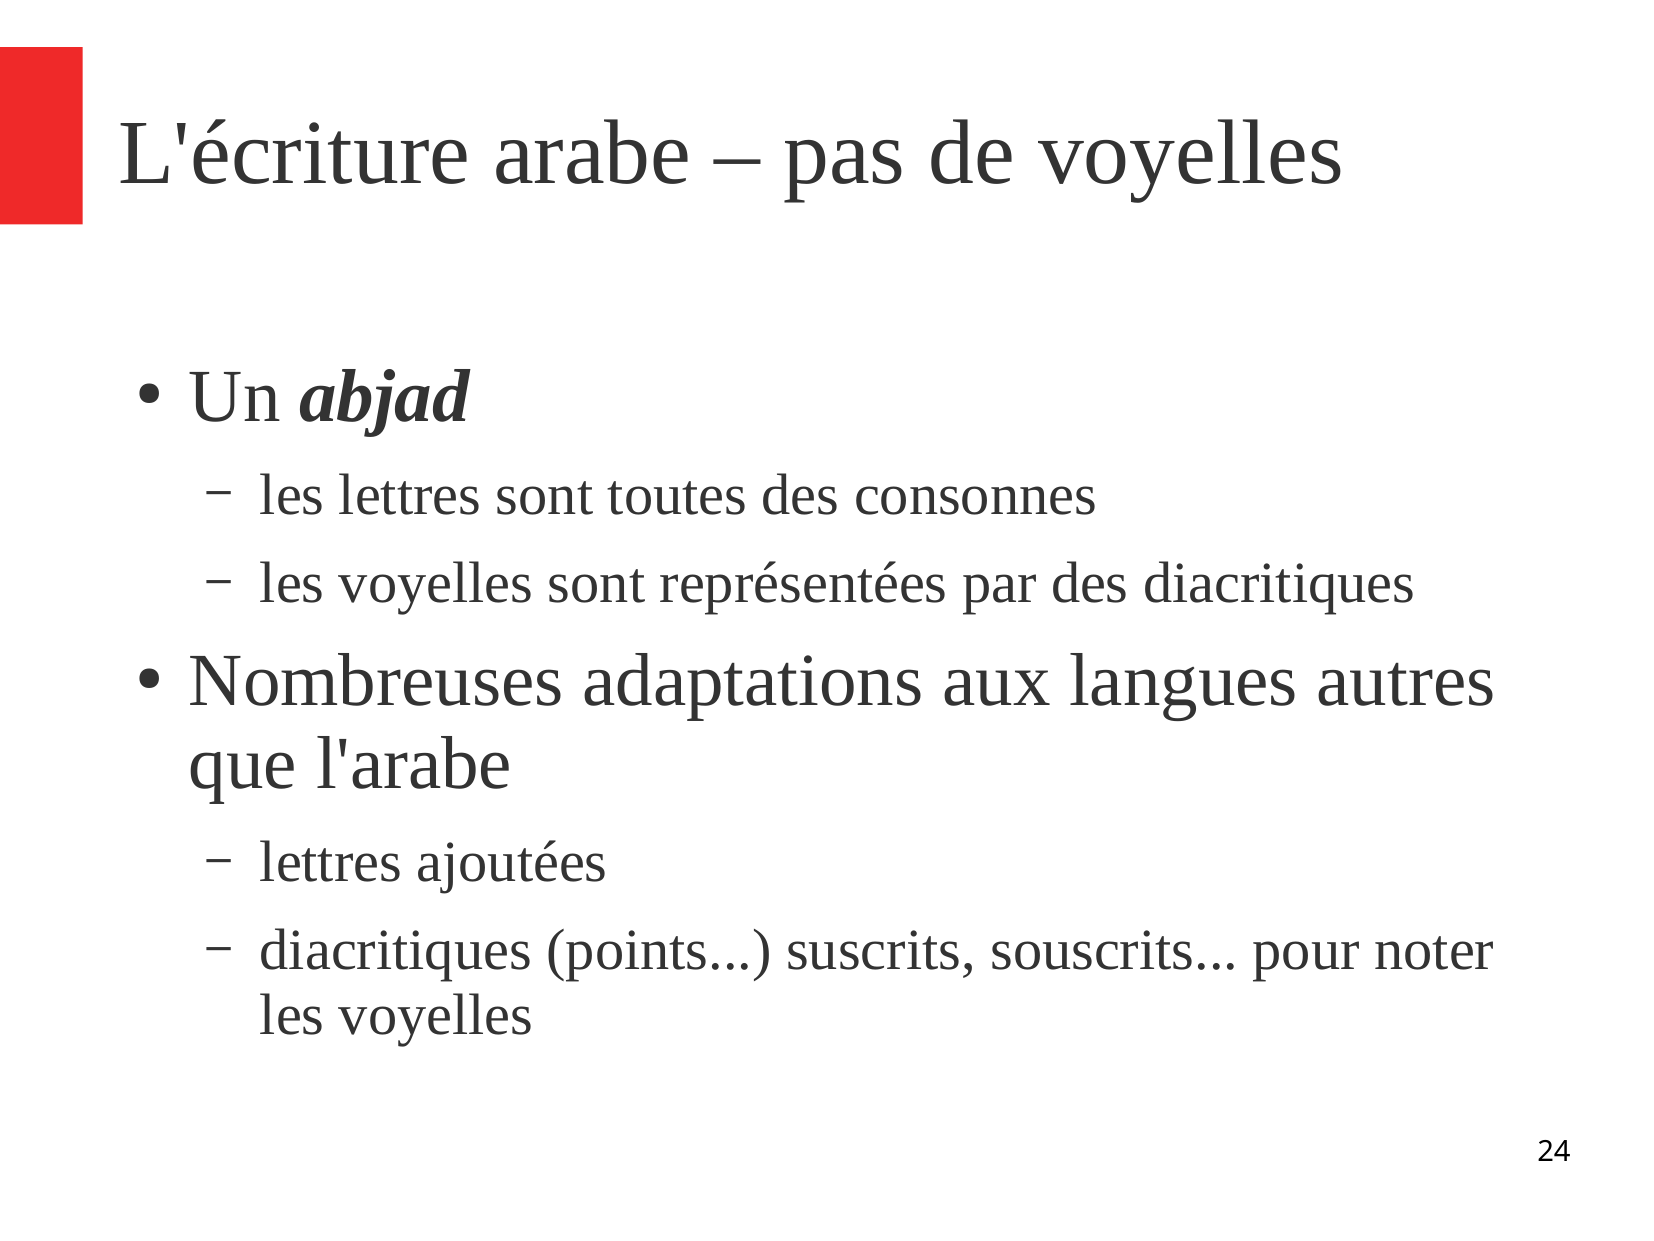

# L'écriture arabe – pas de voyelles
Un abjad
les lettres sont toutes des consonnes
les voyelles sont représentées par des diacritiques
Nombreuses adaptations aux langues autres que l'arabe
lettres ajoutées
diacritiques (points...) suscrits, souscrits... pour noter les voyelles
24